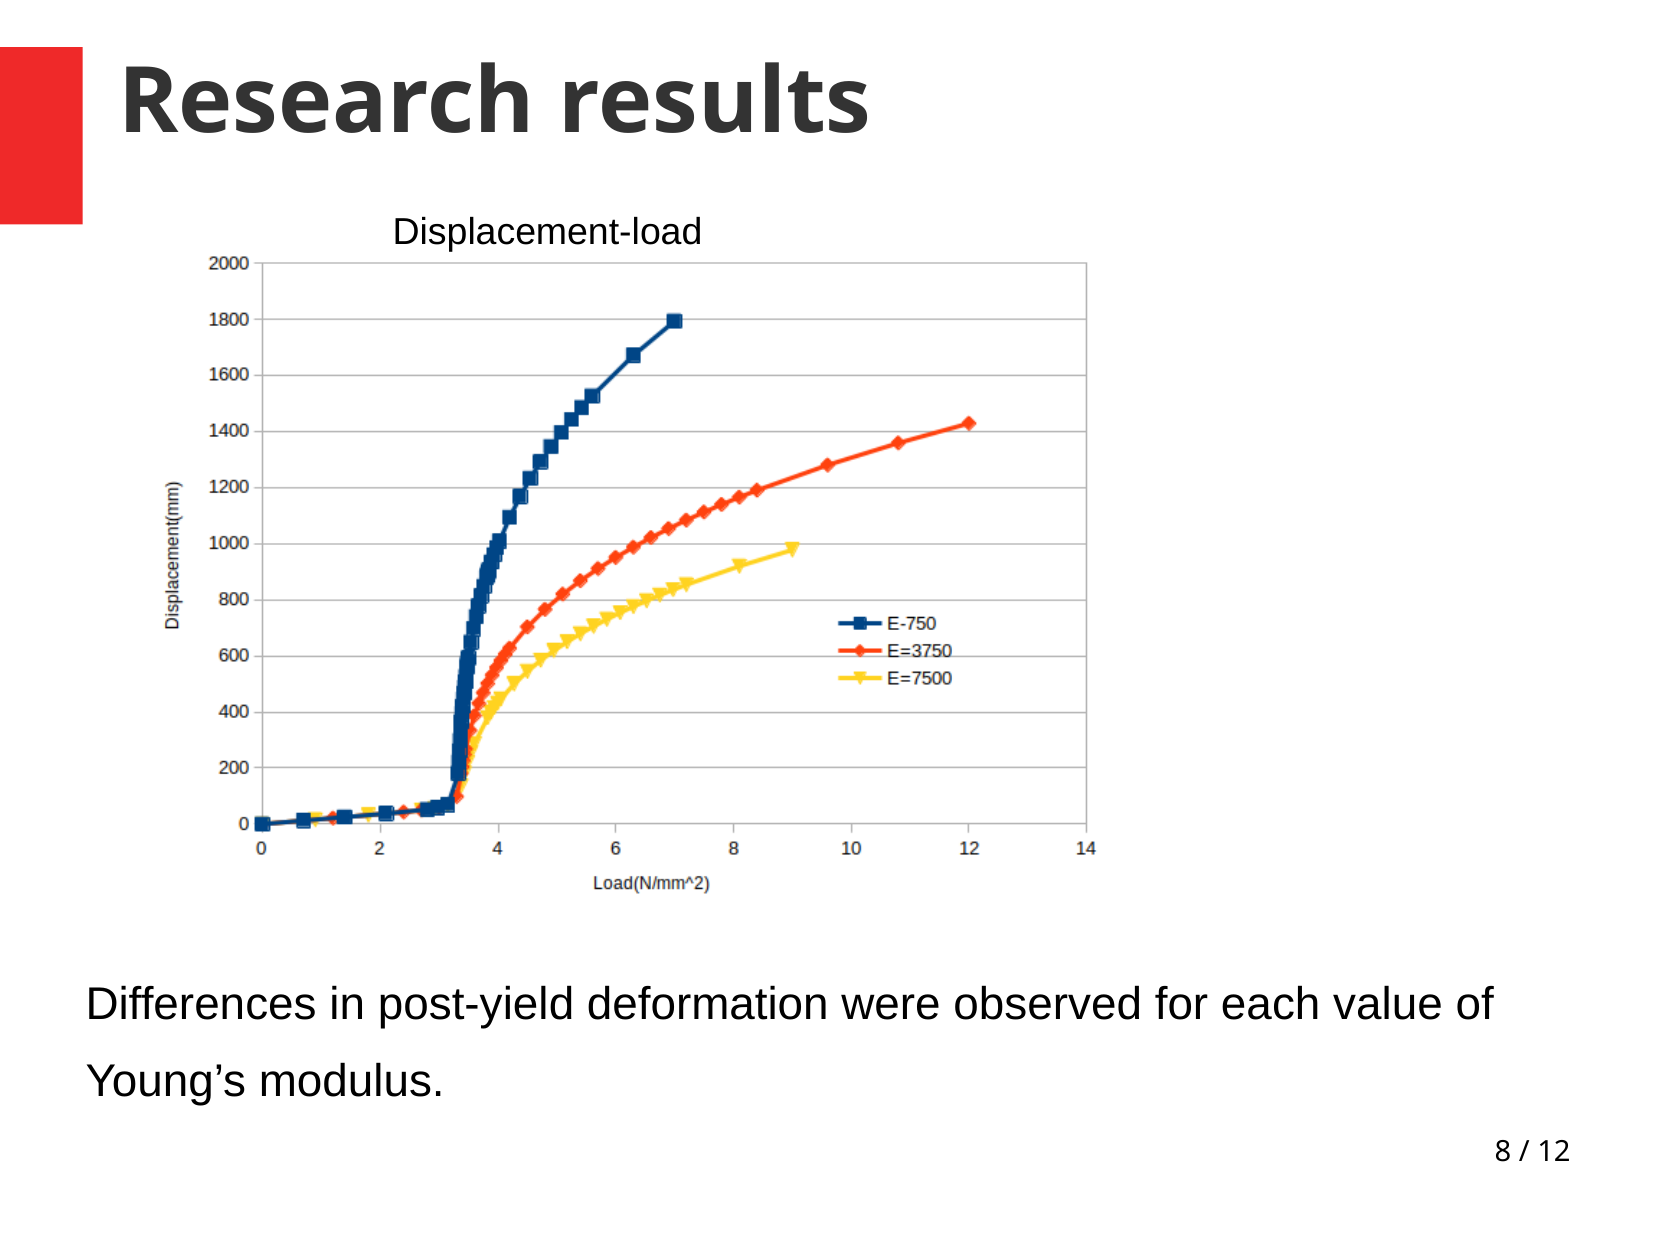

# Research results
Displacement-load
Differences in post-yield deformation were observed for each value of Young’s modulus.
8